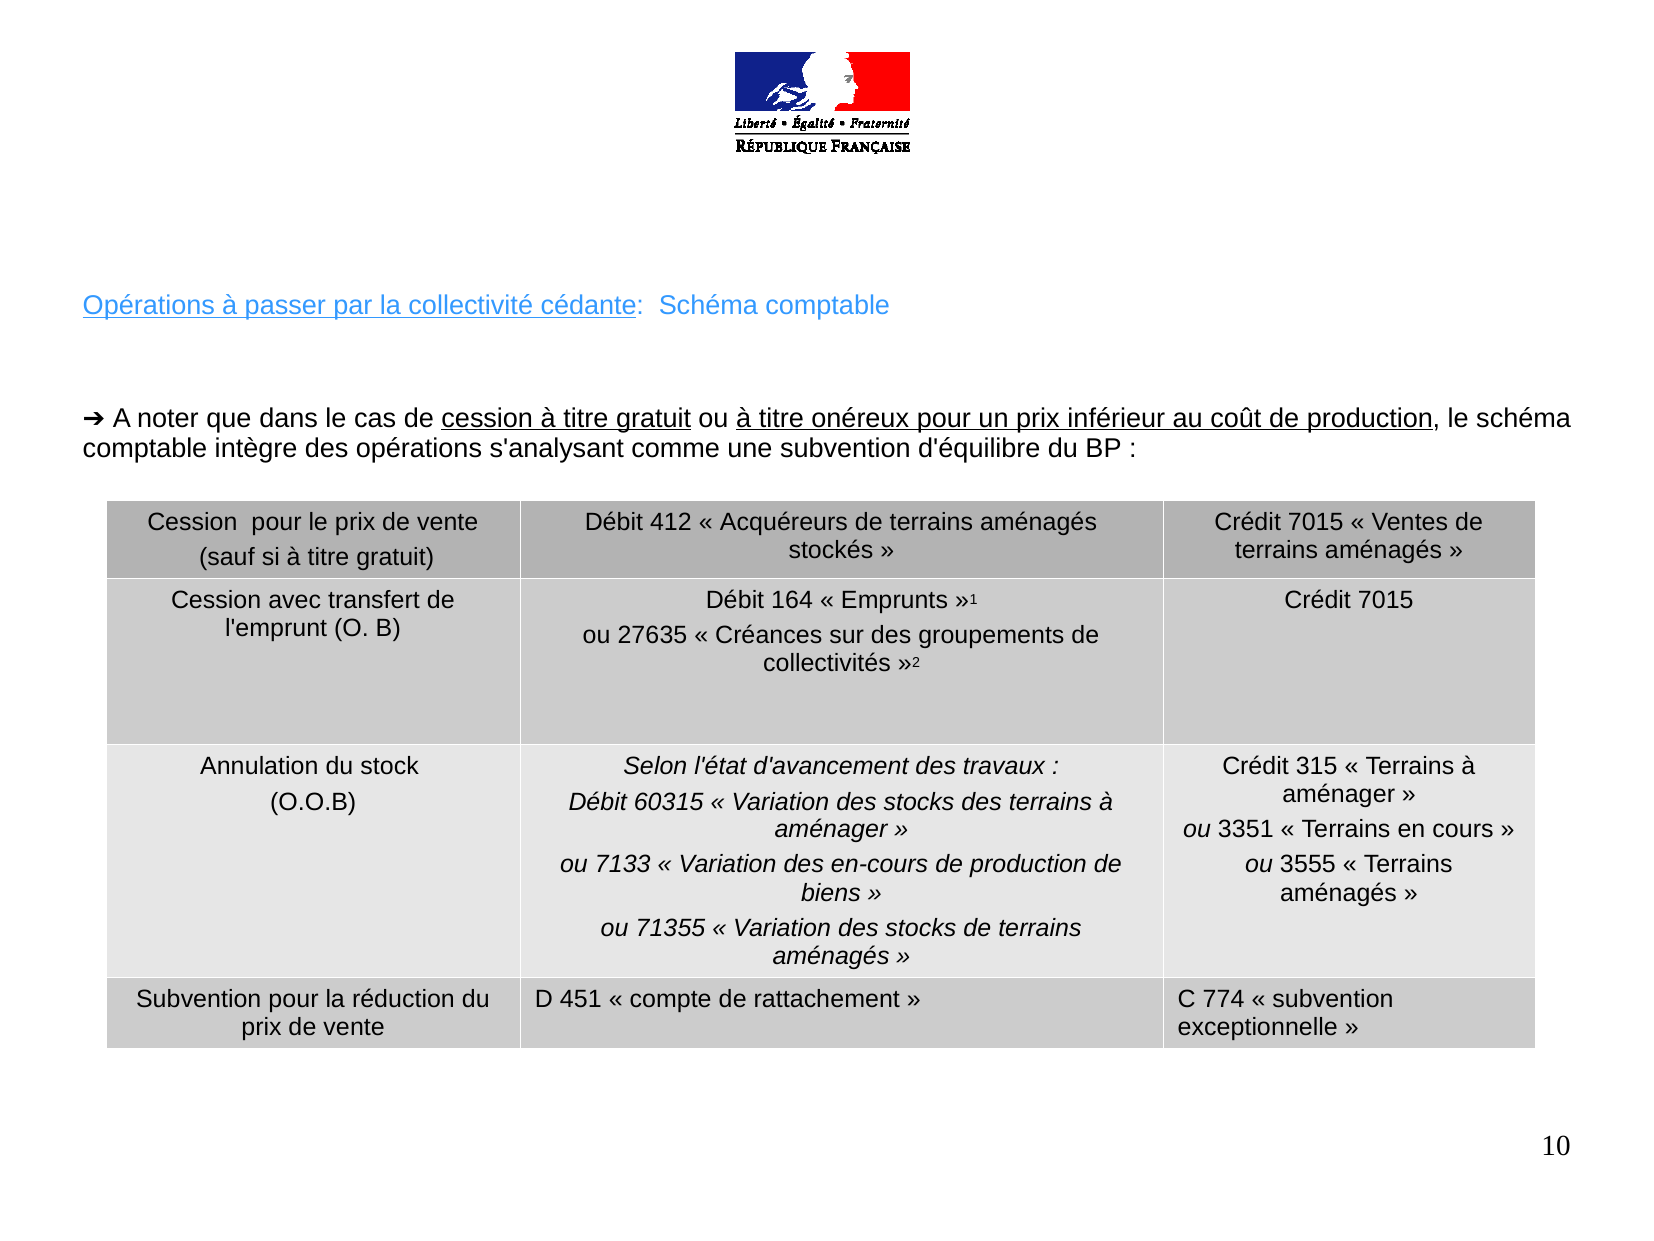

#
Opérations à passer par la collectivité cédante: Schéma comptable
➔ A noter que dans le cas de cession à titre gratuit ou à titre onéreux pour un prix inférieur au coût de production, le schéma comptable intègre des opérations s'analysant comme une subvention d'équilibre du BP :
| Cession pour le prix de vente (sauf si à titre gratuit) | Débit 412 « Acquéreurs de terrains aménagés stockés » | Crédit 7015 « Ventes de terrains aménagés » |
| --- | --- | --- |
| Cession avec transfert de l'emprunt (O. B) | Débit 164 « Emprunts »1 ou 27635 « Créances sur des groupements de collectivités »2 | Crédit 7015 |
| Annulation du stock (O.O.B) | Selon l'état d'avancement des travaux : Débit 60315 « Variation des stocks des terrains à aménager » ou 7133 « Variation des en-cours de production de biens » ou 71355 « Variation des stocks de terrains aménagés » | Crédit 315 « Terrains à aménager » ou 3351 « Terrains en cours » ou 3555 « Terrains aménagés » |
| Subvention pour la réduction du prix de vente | D 451 « compte de rattachement » | C 774 « subvention exceptionnelle » |
10